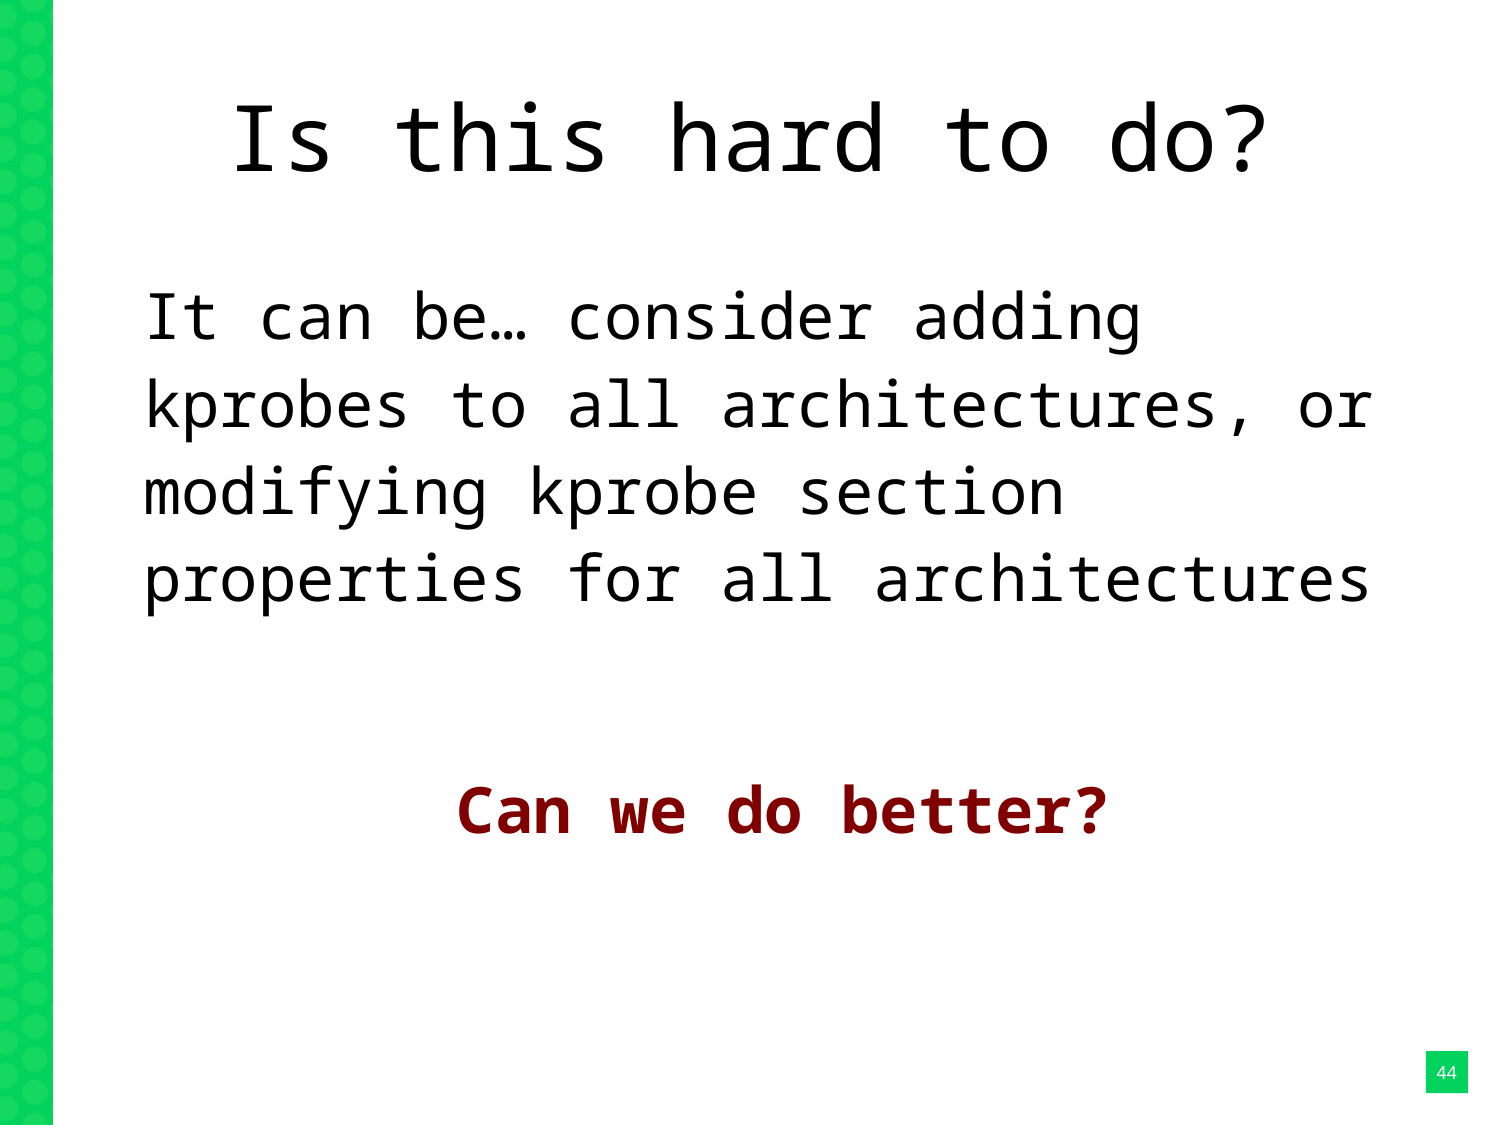

# Is this hard to do?
It can be… consider adding kprobes to all architectures, or modifying kprobe section properties for all architectures
Can we do better?